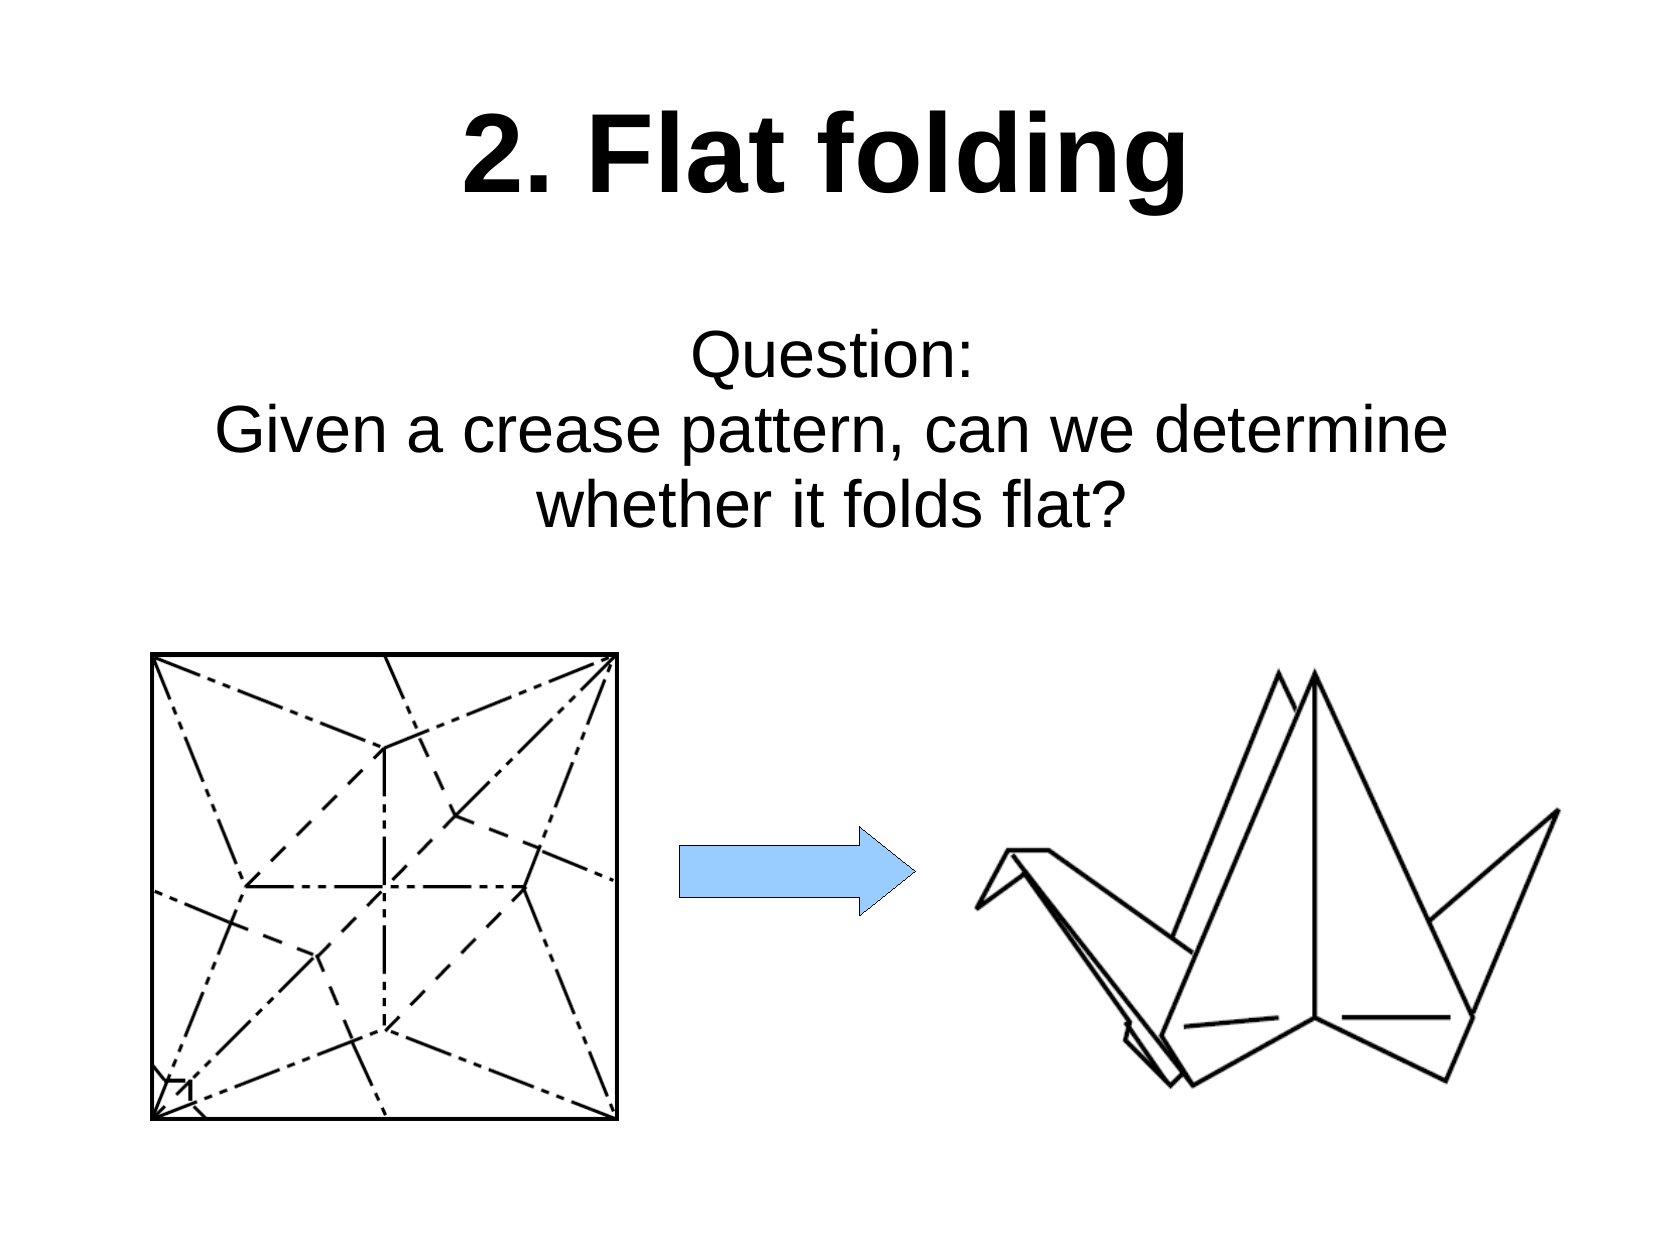

# 2. Flat folding
Question:
Given a crease pattern, can we determine whether it folds flat?